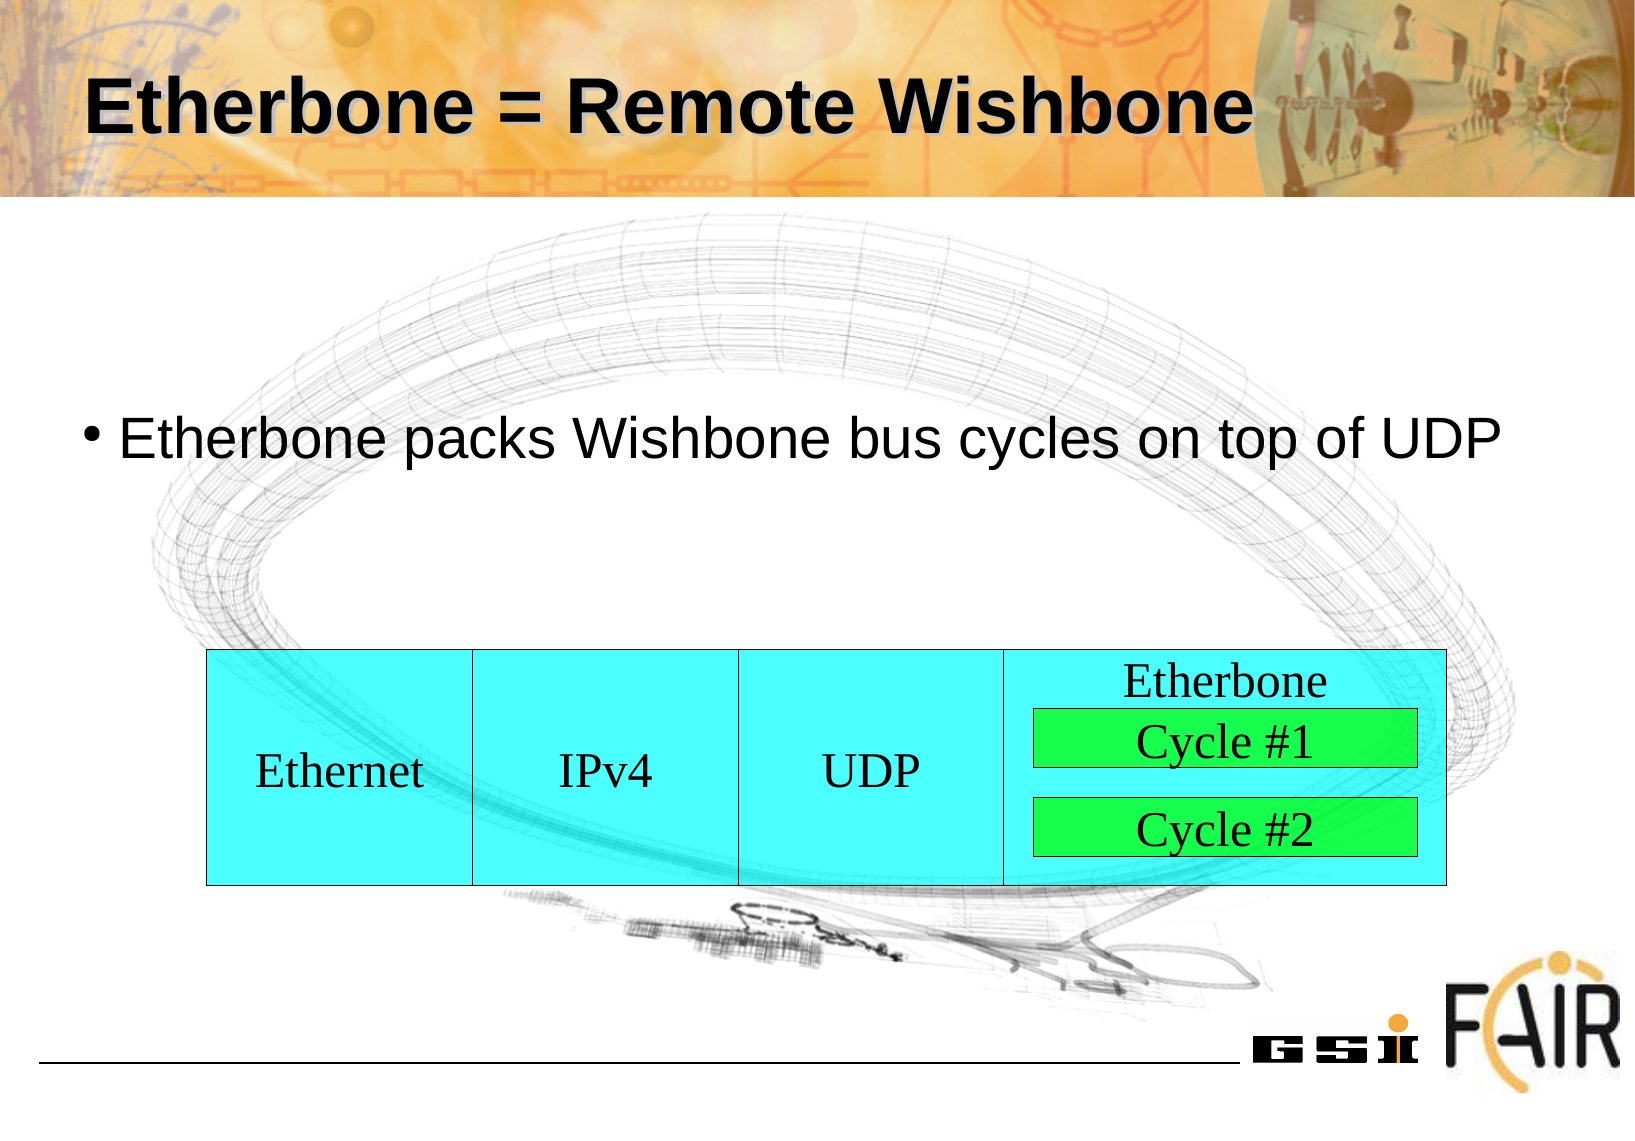

# Etherbone = Remote Wishbone
 Etherbone packs Wishbone bus cycles on top of UDP
Ethernet
IPv4
UDP
Etherbone
Cycle #1
Cycle #2